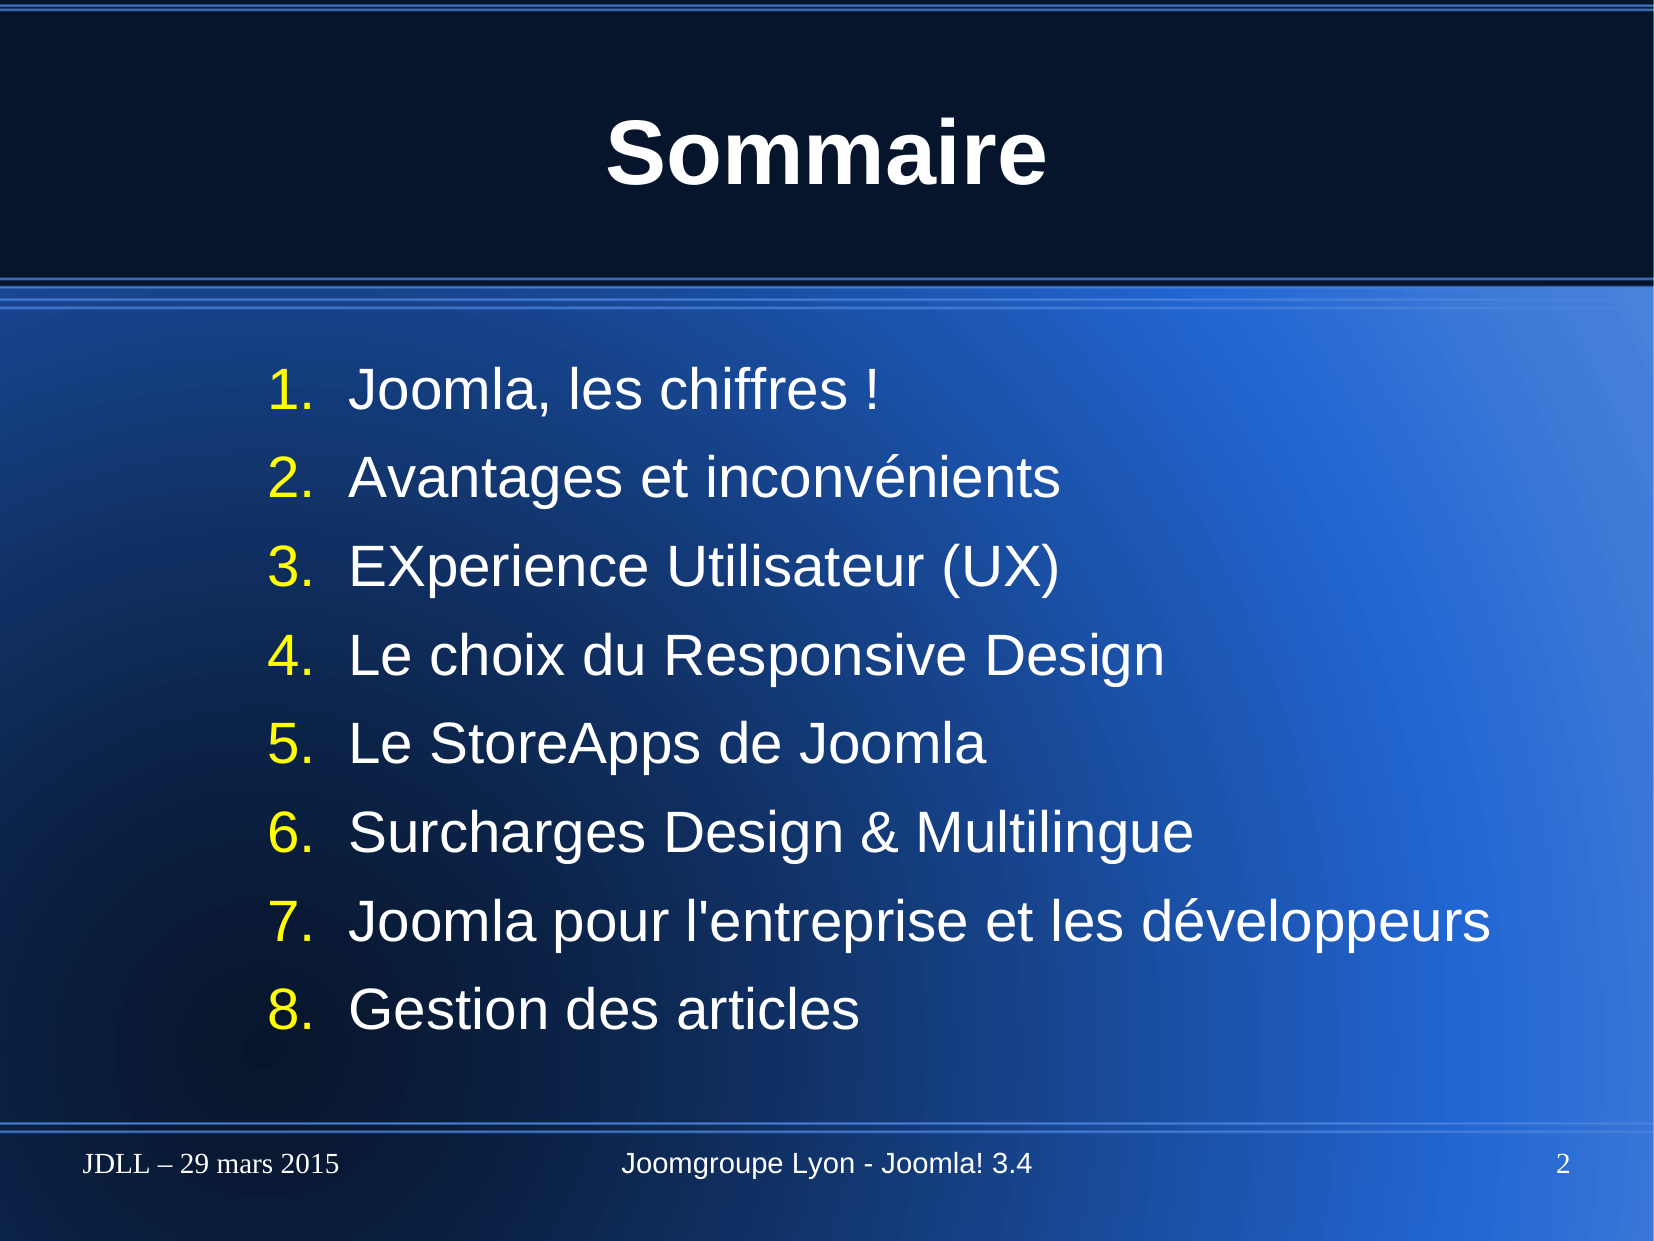

# Sommaire
 Joomla, les chiffres !
 Avantages et inconvénients
 EXperience Utilisateur (UX)
 Le choix du Responsive Design
 Le StoreApps de Joomla
 Surcharges Design & Multilingue
 Joomla pour l'entreprise et les développeurs
 Gestion des articles
29/03/2015
Joomgroupe Lyon - Joomla! 3.4
2